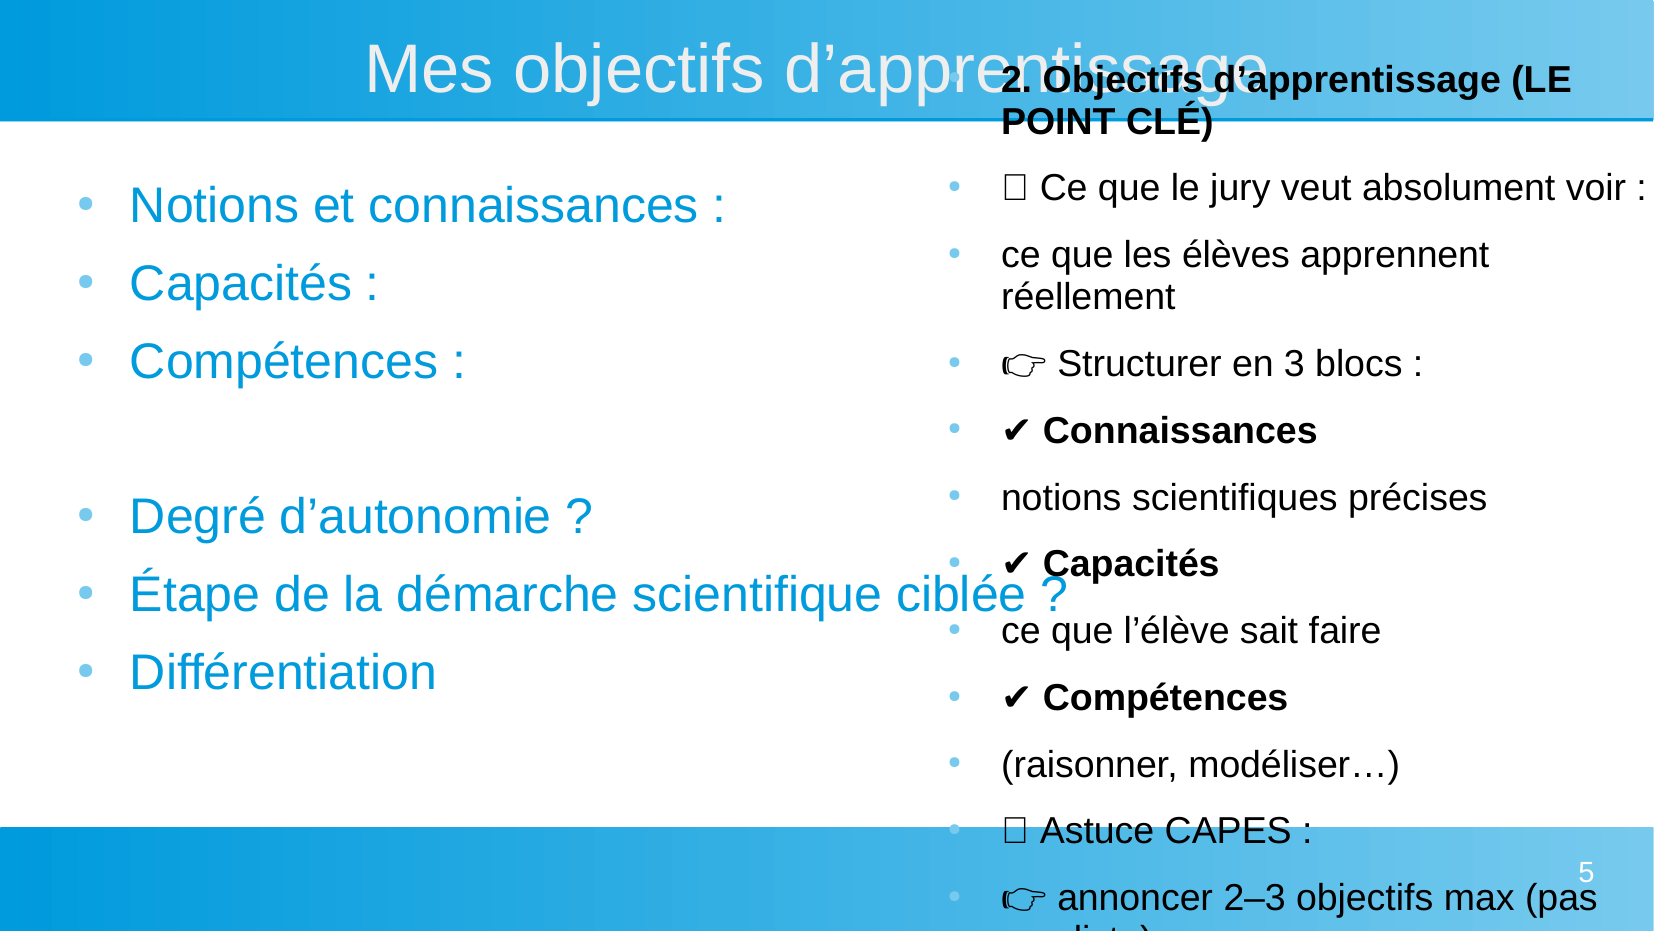

# Mes objectifs d’apprentissage
2. Objectifs d’apprentissage (LE POINT CLÉ)
🎯 Ce que le jury veut absolument voir :
ce que les élèves apprennent réellement
👉 Structurer en 3 blocs :
✔️ Connaissances
notions scientifiques précises
✔️ Capacités
ce que l’élève sait faire
✔️ Compétences
(raisonner, modéliser…)
💡 Astuce CAPES :
👉 annoncer 2–3 objectifs max (pas une liste)
📌 Rapport jury :
le jury doit identifier clairement ce que les élèves vont faire
Notions et connaissances :
Capacités :
Compétences :
Degré d’autonomie ?
Étape de la démarche scientifique ciblée ?
Différentiation
5